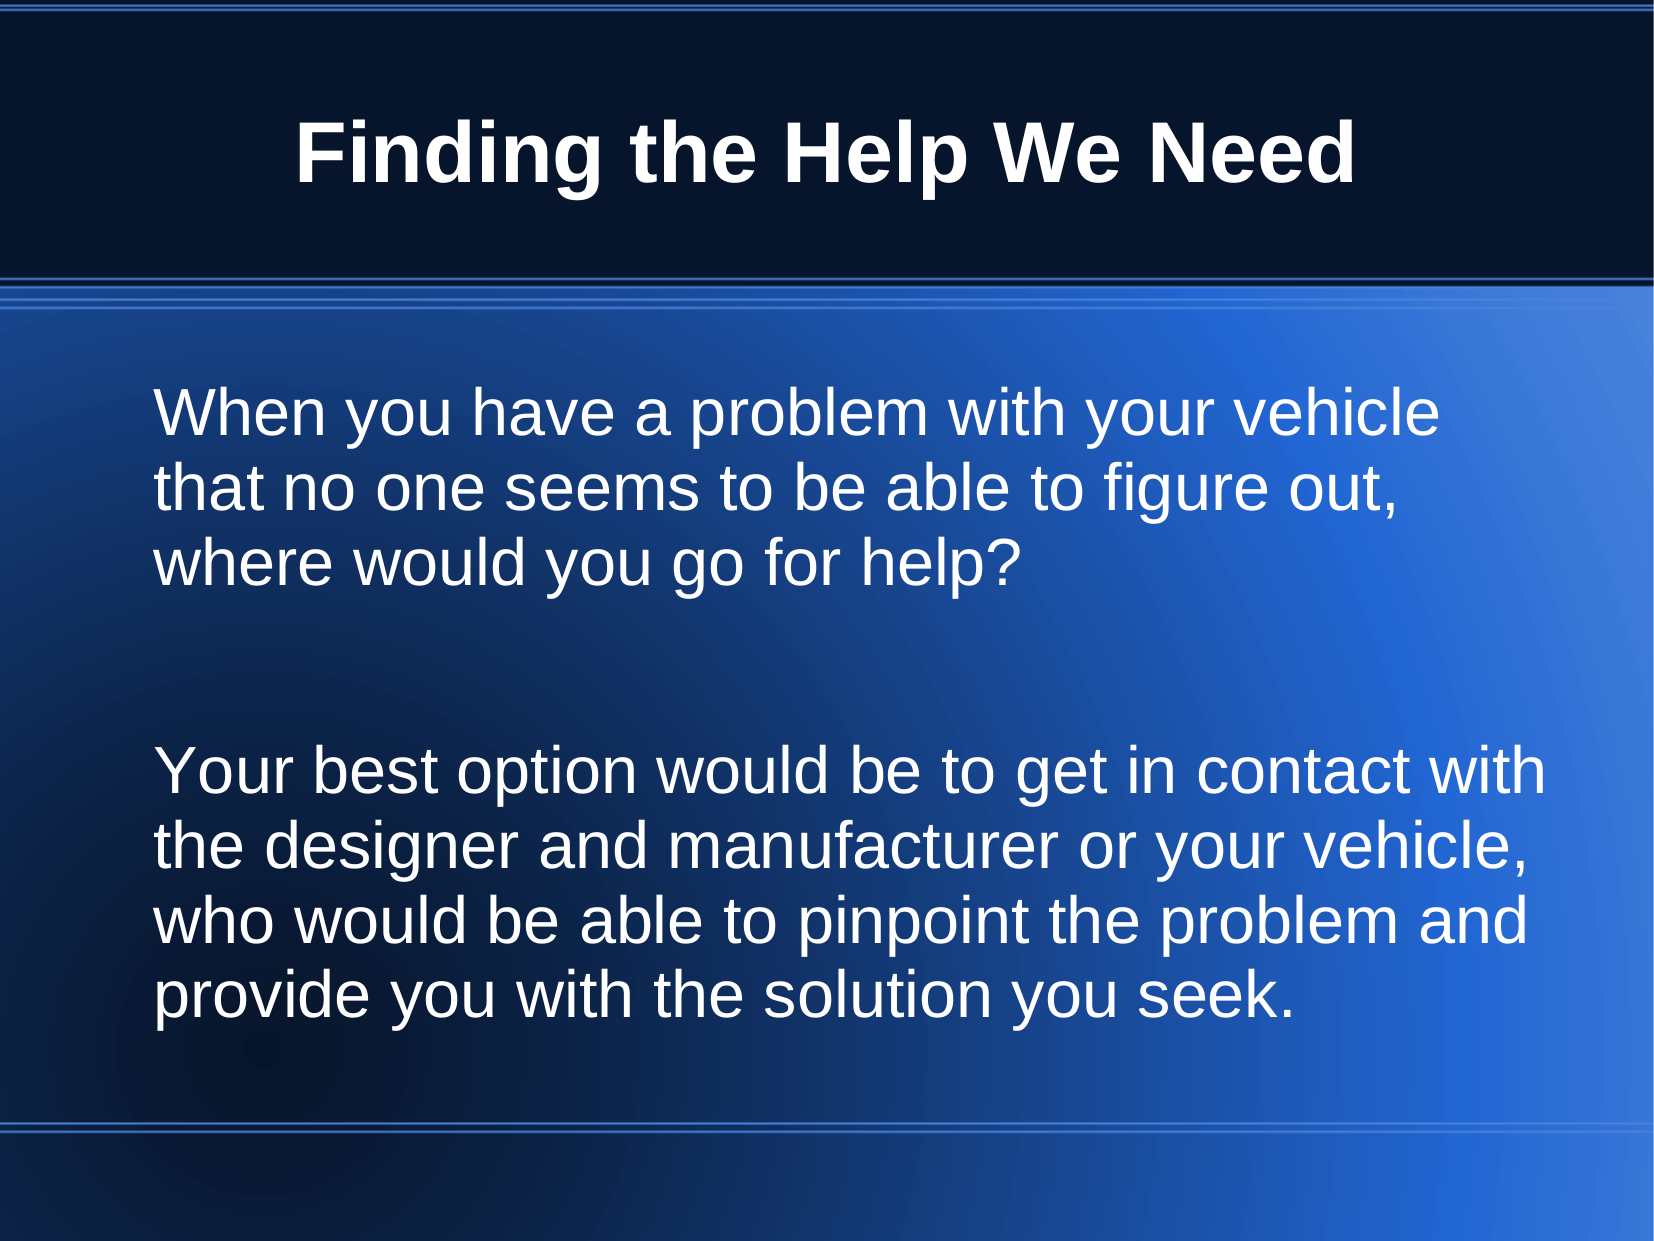

# Finding the Help We Need
When you have a problem with your vehicle that no one seems to be able to figure out, where would you go for help?
Your best option would be to get in contact with the designer and manufacturer or your vehicle, who would be able to pinpoint the problem and provide you with the solution you seek.